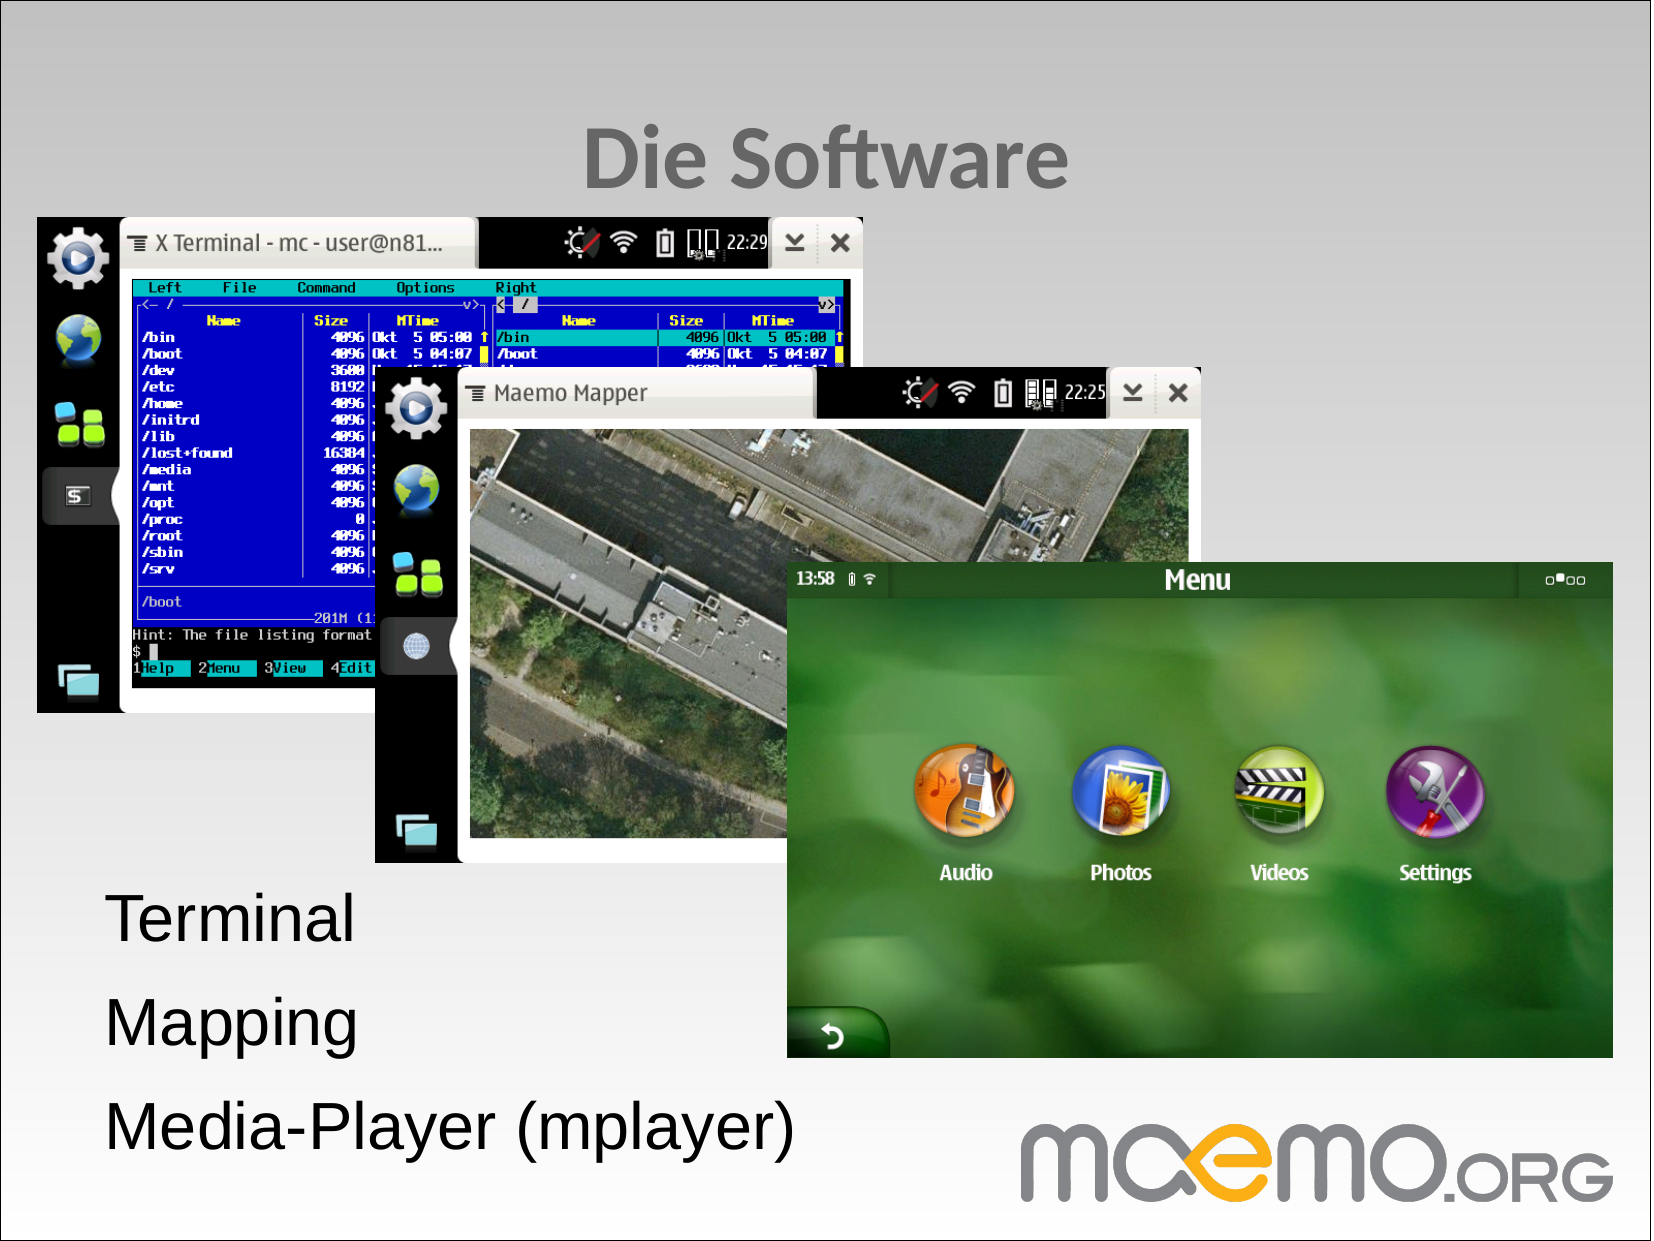

# Die Software
Terminal
Mapping
Media-Player (mplayer)